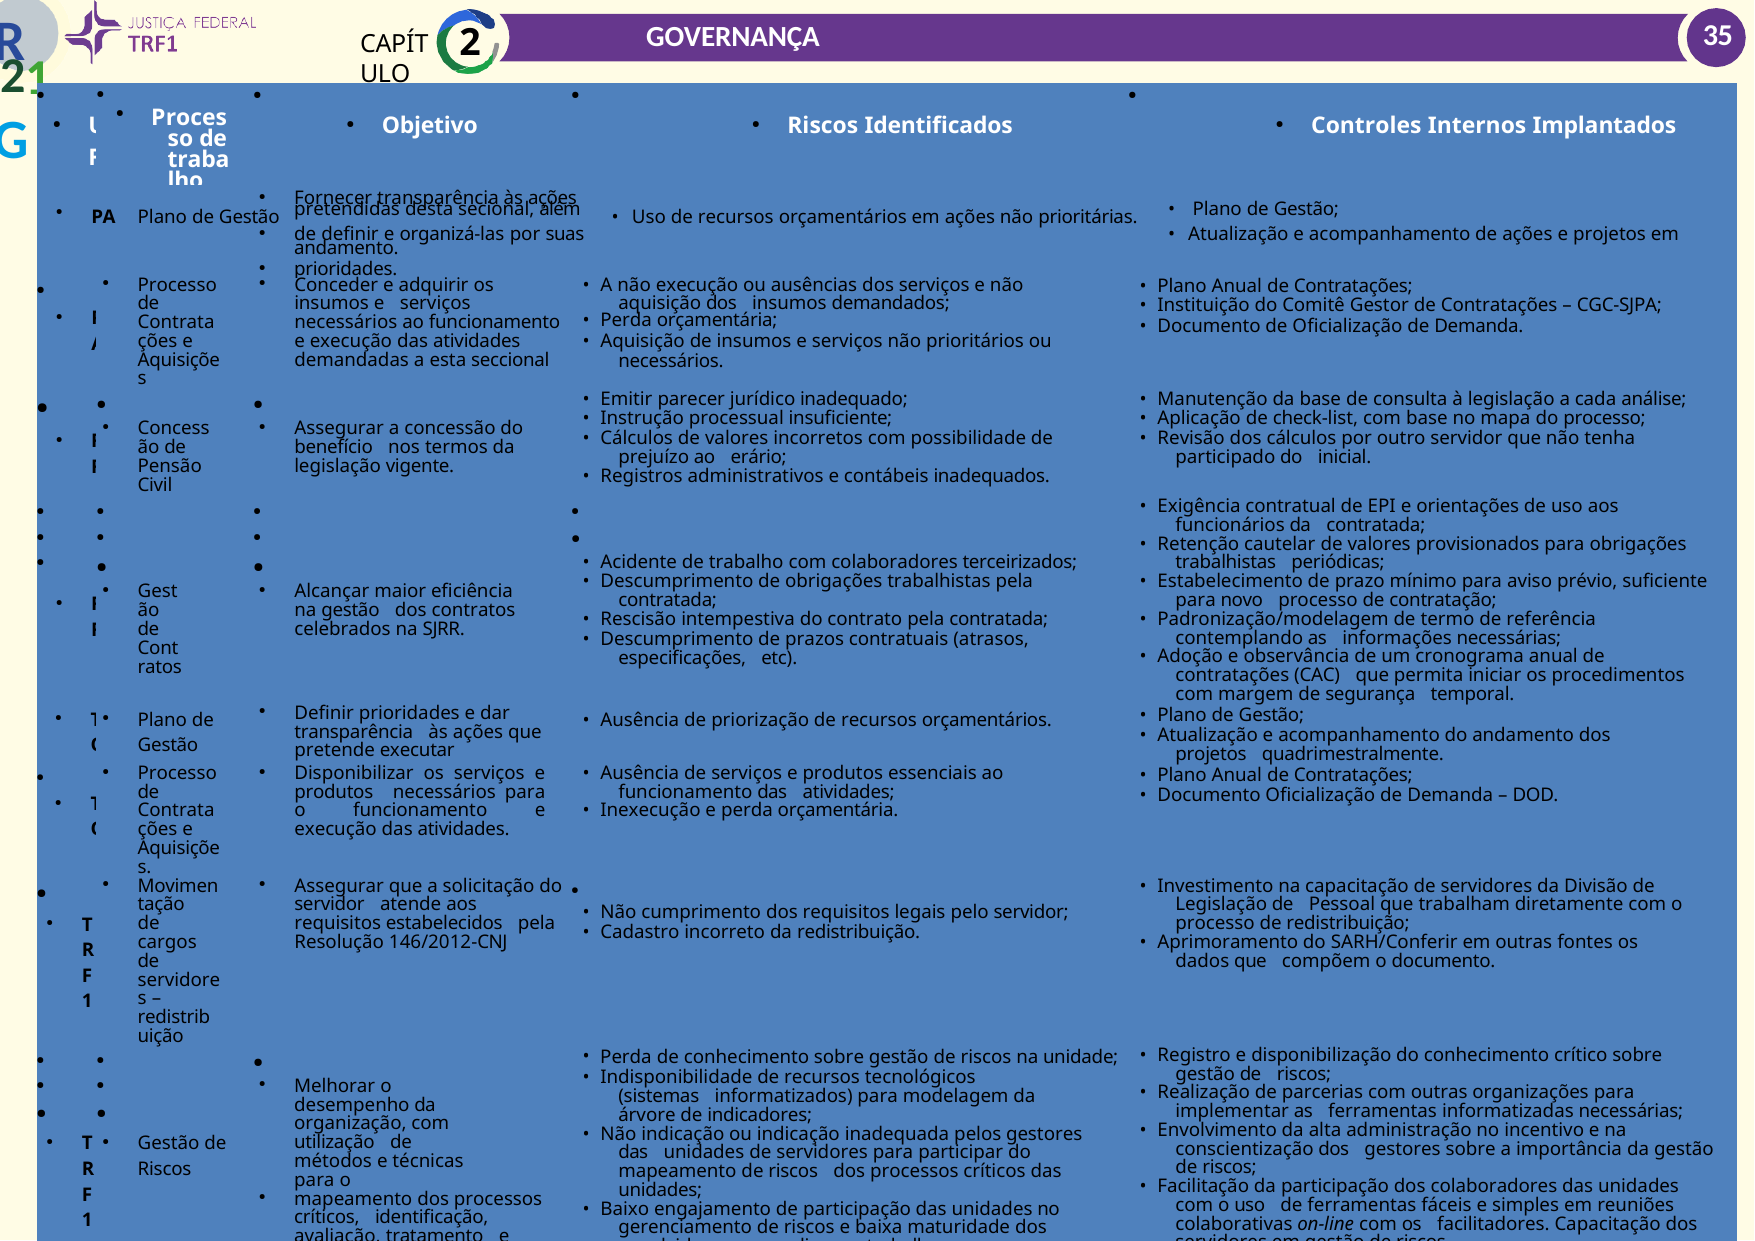

RG
35
21
GOVERNANÇA
2
CAPÍTULO
| UF | Processo de trabalho | Objetivo | Riscos Identificados | Controles Internos Implantados |
| --- | --- | --- | --- | --- |
| Fornecer transparência às ações PA Plano de Gestão pretendidas desta secional, além • Uso de recursos orçamentários em ações não prioritárias. • Plano de Gestão; de definir e organizá-las por suas • Atualização e acompanhamento de ações e projetos em andamento. prioridades. | | | | |
| PA | Processo de Contratações e Aquisições | Conceder e adquirir os insumos e serviços necessários ao funcionamento e execução das atividades demandadas a esta seccional | A não execução ou ausências dos serviços e não aquisição dos insumos demandados; Perda orçamentária; Aquisição de insumos e serviços não prioritários ou necessários. | Plano Anual de Contratações; Instituição do Comitê Gestor de Contratações – CGC-SJPA; Documento de Oficialização de Demanda. |
| RR | Concessão de Pensão Civil | Assegurar a concessão do benefício nos termos da legislação vigente. | Emitir parecer jurídico inadequado; Instrução processual insuficiente; Cálculos de valores incorretos com possibilidade de prejuízo ao erário; Registros administrativos e contábeis inadequados. | Manutenção da base de consulta à legislação a cada análise; Aplicação de check-list, com base no mapa do processo; Revisão dos cálculos por outro servidor que não tenha participado do inicial. |
| RR | Gestão de Contratos | Alcançar maior eficiência na gestão dos contratos celebrados na SJRR. | Acidente de trabalho com colaboradores terceirizados; Descumprimento de obrigações trabalhistas pela contratada; Rescisão intempestiva do contrato pela contratada; Descumprimento de prazos contratuais (atrasos, especificações, etc). | Exigência contratual de EPI e orientações de uso aos funcionários da contratada; Retenção cautelar de valores provisionados para obrigações trabalhistas periódicas; Estabelecimento de prazo mínimo para aviso prévio, suficiente para novo processo de contratação; Padronização/modelagem de termo de referência contemplando as informações necessárias; Adoção e observância de um cronograma anual de contratações (CAC) que permita iniciar os procedimentos com margem de segurança temporal. |
| TO | Plano de Gestão | Definir prioridades e dar transparência às ações que pretende executar | Ausência de priorização de recursos orçamentários. | Plano de Gestão; Atualização e acompanhamento do andamento dos projetos quadrimestralmente. |
| TO | Processo de Contratações e Aquisições. | Disponibilizar os serviços e produtos necessários para o funcionamento e execução das atividades. | Ausência de serviços e produtos essenciais ao funcionamento das atividades; Inexecução e perda orçamentária. | Plano Anual de Contratações; Documento Oficialização de Demanda – DOD. |
| TRF1 | Movimentação de cargos de servidores – redistribuição | Assegurar que a solicitação do servidor atende aos requisitos estabelecidos pela Resolução 146/2012-CNJ | Não cumprimento dos requisitos legais pelo servidor; Cadastro incorreto da redistribuição. | Investimento na capacitação de servidores da Divisão de Legislação de Pessoal que trabalham diretamente com o processo de redistribuição; Aprimoramento do SARH/Conferir em outras fontes os dados que compõem o documento. |
| TRF1 | Gestão de Riscos | Melhorar o desempenho da organização, com utilização de métodos e técnicas para o mapeamento dos processos críticos, identificação, avaliação, tratamento e monitoramento dos riscos e dos indicadores de resultados. | Perda de conhecimento sobre gestão de riscos na unidade; Indisponibilidade de recursos tecnológicos (sistemas informatizados) para modelagem da árvore de indicadores; Não indicação ou indicação inadequada pelos gestores das unidades de servidores para participar do mapeamento de riscos dos processos críticos das unidades; Baixo engajamento de participação das unidades no gerenciamento de riscos e baixa maturidade dos envolvidos para realizar os trabalhos. | Registro e disponibilização do conhecimento crítico sobre gestão de riscos; Realização de parcerias com outras organizações para implementar as ferramentas informatizadas necessárias; Envolvimento da alta administração no incentivo e na conscientização dos gestores sobre a importância da gestão de riscos; Facilitação da participação dos colaboradores das unidades com o uso de ferramentas fáceis e simples em reuniões colaborativas on-line com os facilitadores. Capacitação dos servidores em gestão de riscos. |
| TRF1 | Gestão de Iniciativas Estratégicas | Realizar monitoramento, avaliação, construção participativa do planejamento estratégico | Comprometimento da qualidade dos dados de gestão de projetos por erro humano na manipulação dos dados com transportes manuais entre formulários e planilhas; Falta de capacitação para gestores e gerentes de projetos da 1a Região. | Implementação de sistema informatizado de gestão estratégica (prestação de contas); Oferecer regularmente (anualmente) capacitação sobre gestão de projetos na 1a Região. |